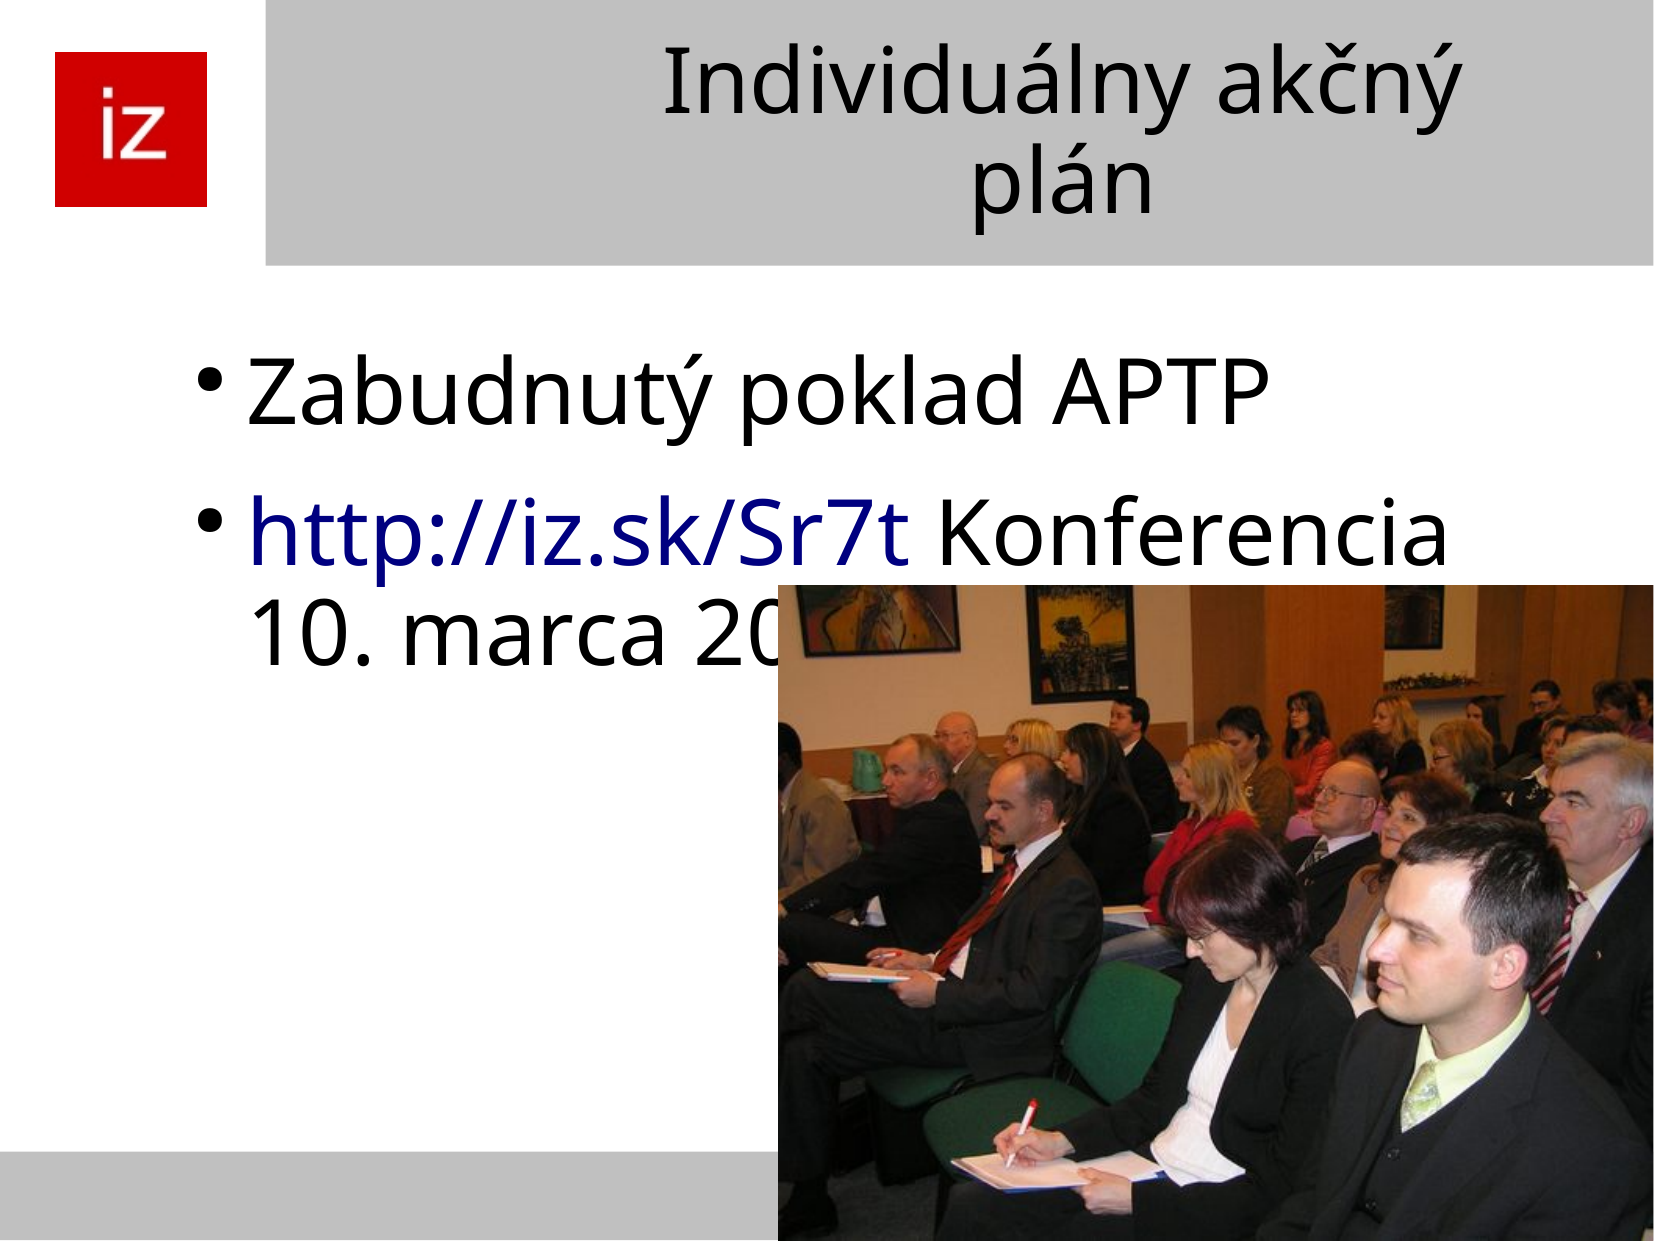

# Individuálny akčný plán
Zabudnutý poklad APTP
http://iz.sk/Sr7t Konferencia 10. marca 2008